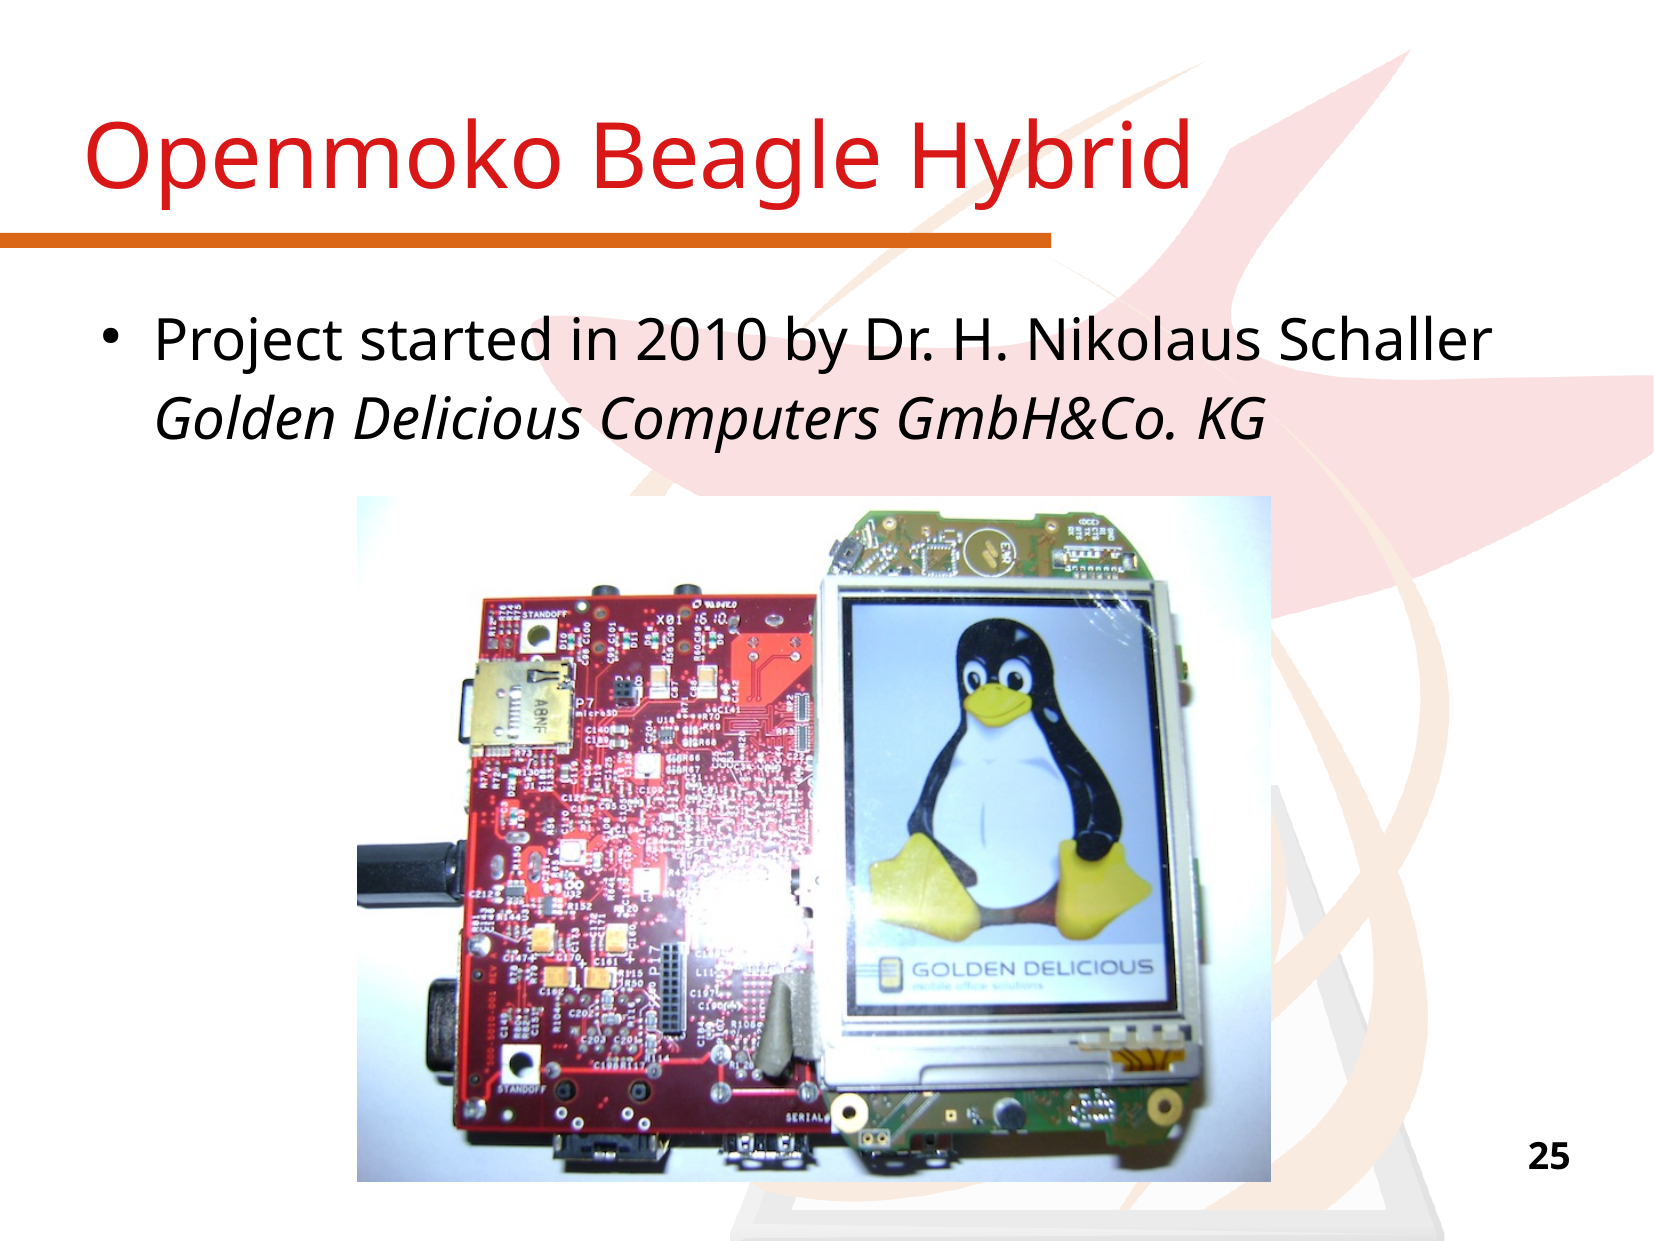

# Openmoko Beagle Hybrid
Project started in 2010 by Dr. H. Nikolaus Schaller
Golden Delicious Computers GmbH&Co. KG
25